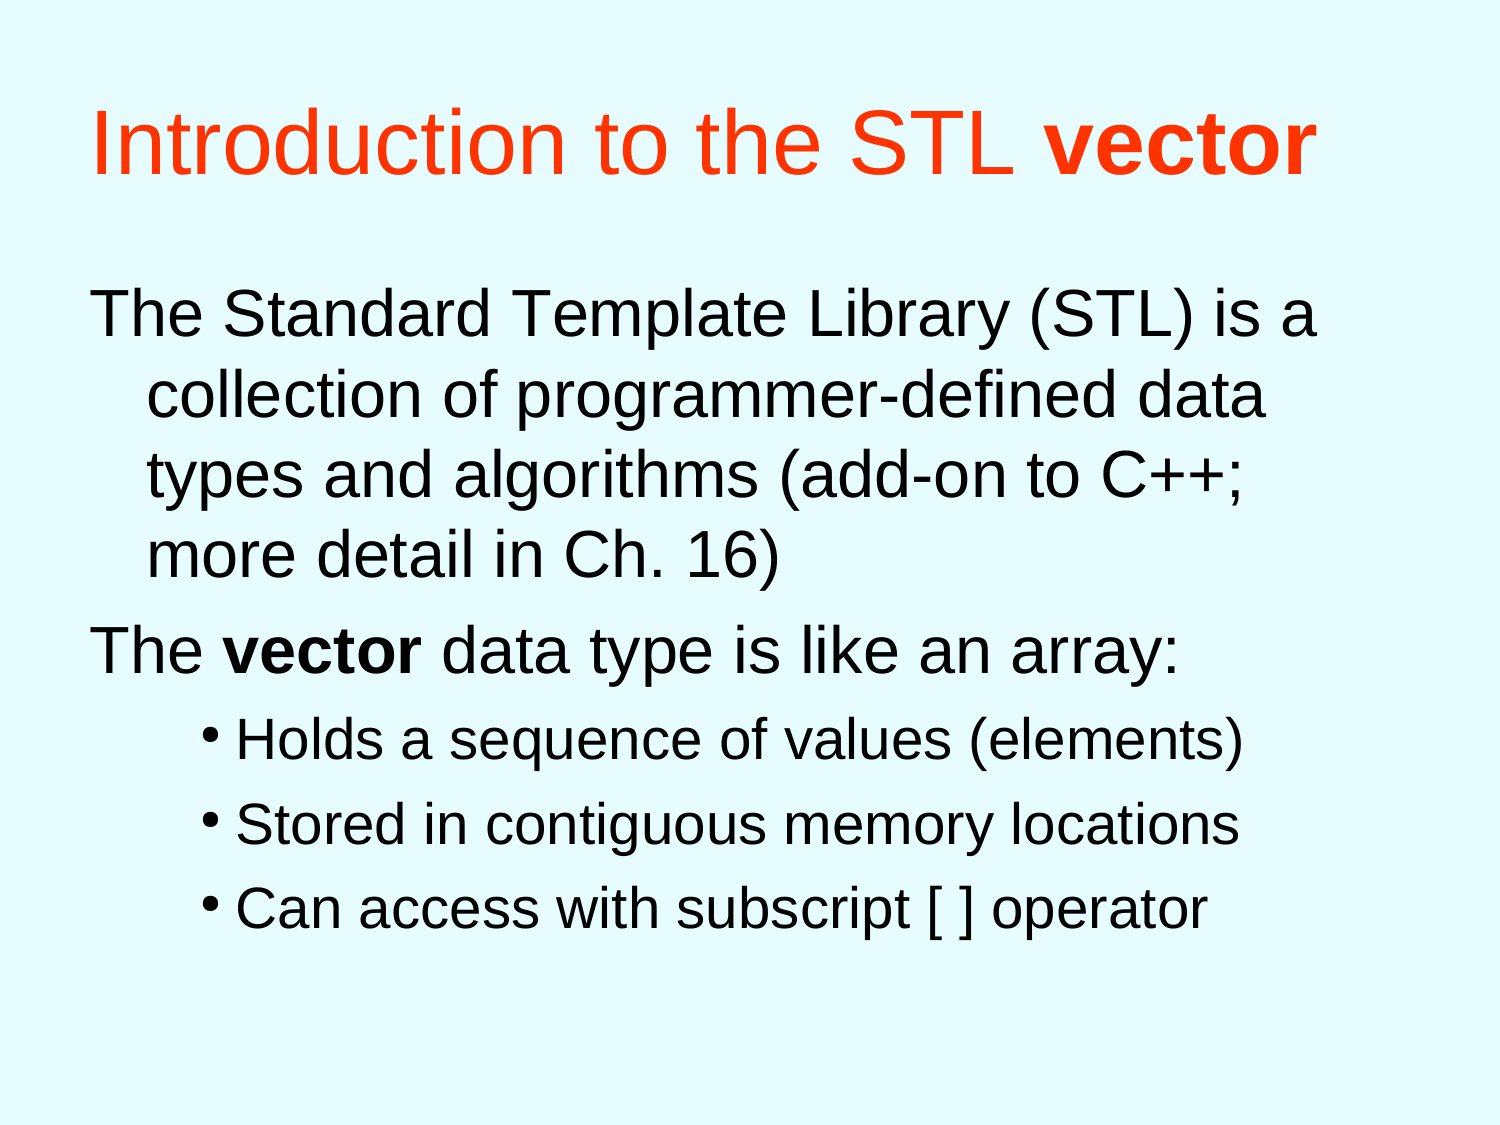

# Introduction to the STL vector
The Standard Template Library (STL) is a collection of programmer-defined data types and algorithms (add-on to C++; more detail in Ch. 16)
The vector data type is like an array:
Holds a sequence of values (elements)
Stored in contiguous memory locations
Can access with subscript [ ] operator